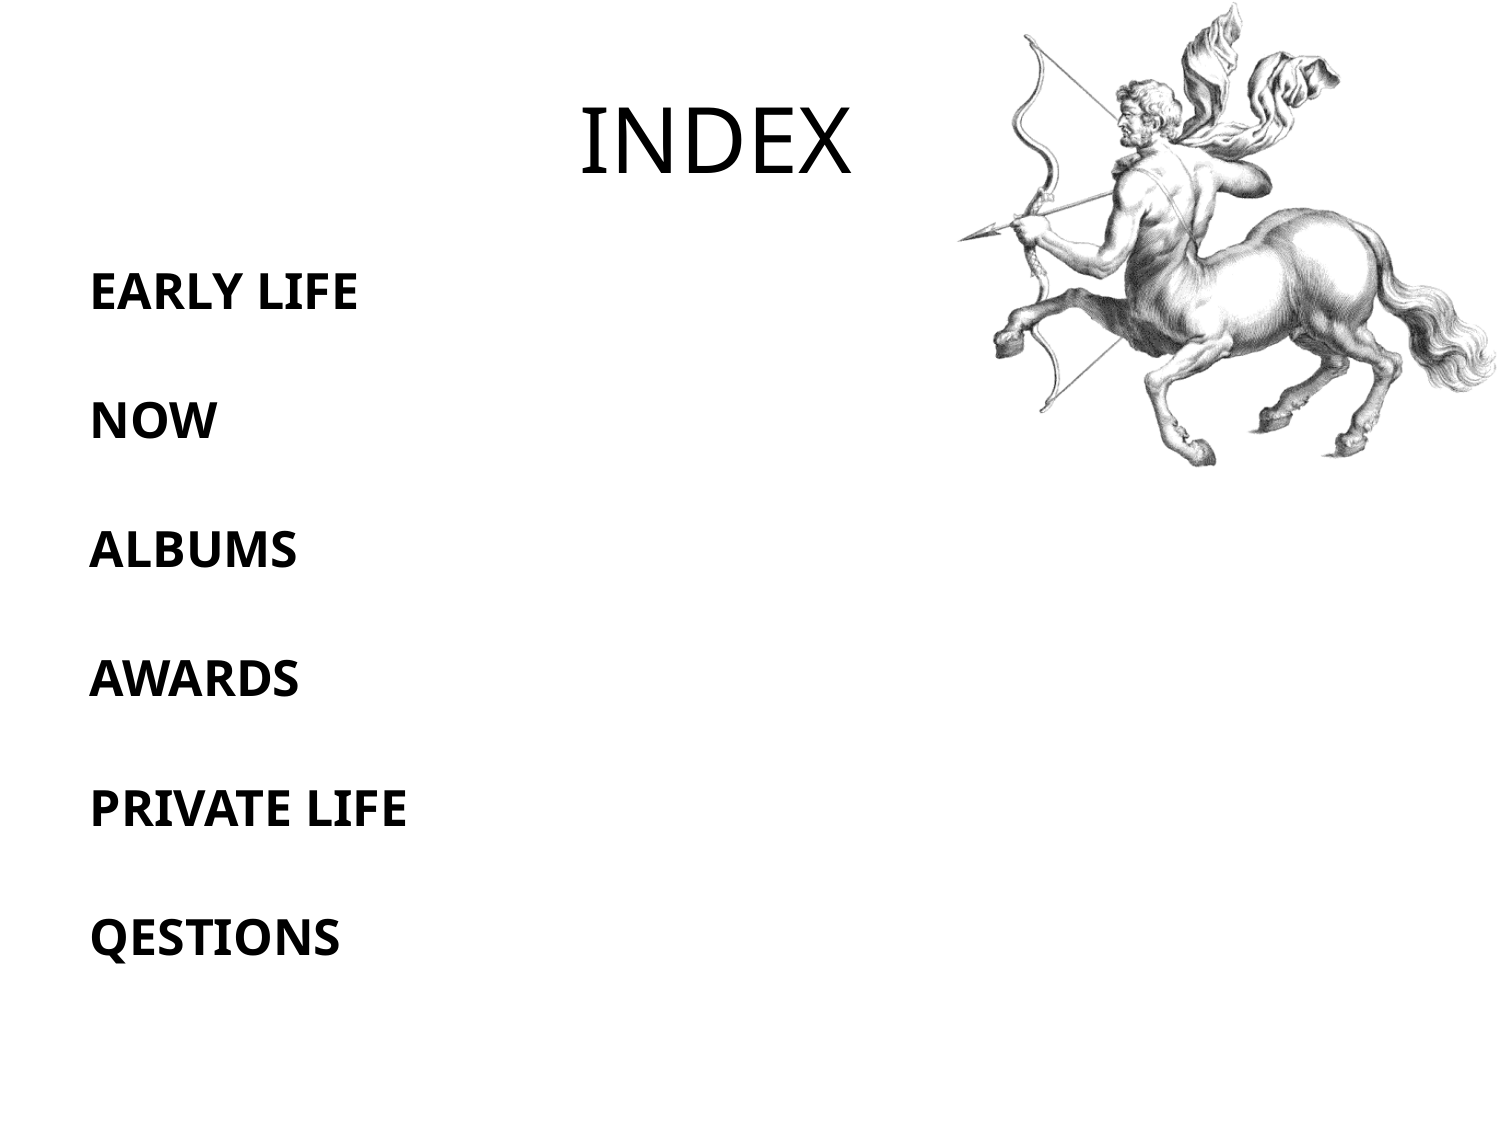

# INDEX
EARLY LIFE
NOW
ALBUMS
AWARDS
PRIVATE LIFE
QESTIONS